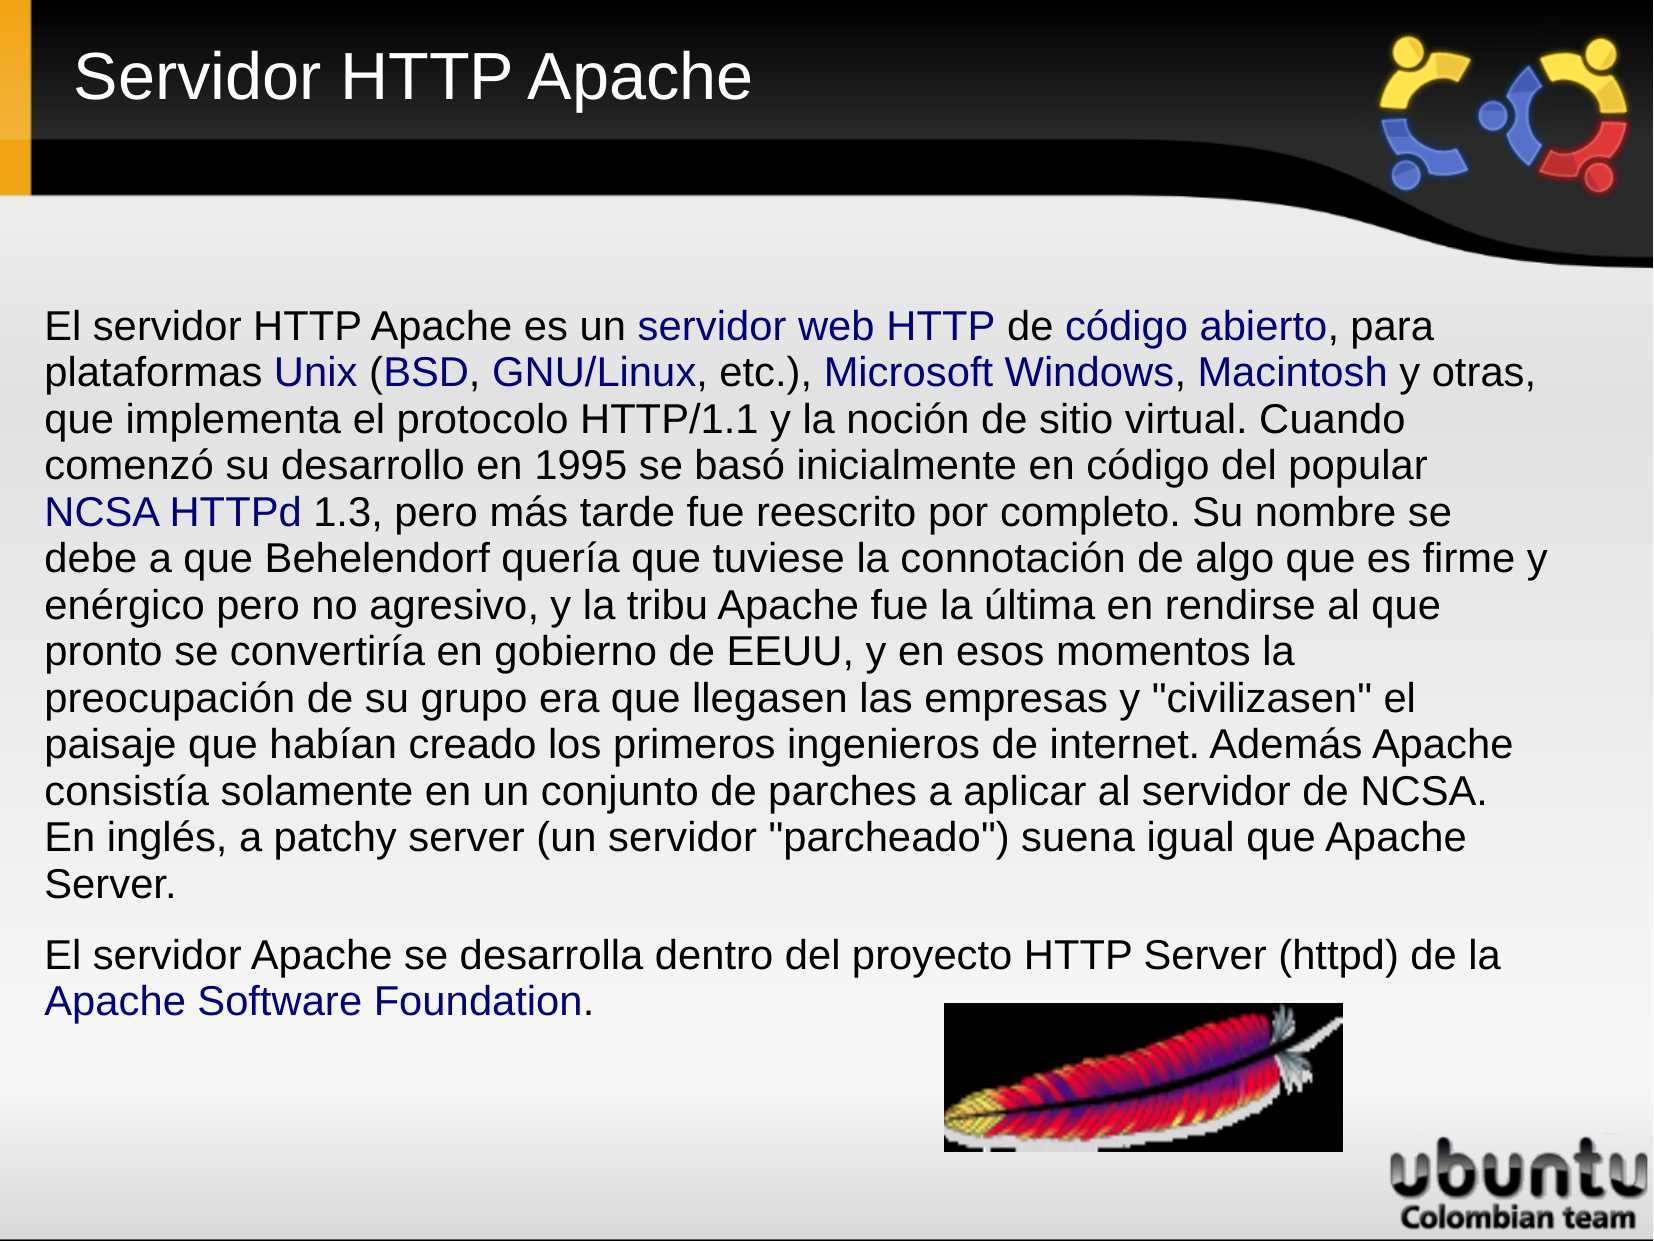

Servidor HTTP Apache
El servidor HTTP Apache es un servidor web HTTP de código abierto, para plataformas Unix (BSD, GNU/Linux, etc.), Microsoft Windows, Macintosh y otras, que implementa el protocolo HTTP/1.1 y la noción de sitio virtual. Cuando comenzó su desarrollo en 1995 se basó inicialmente en código del popular NCSA HTTPd 1.3, pero más tarde fue reescrito por completo. Su nombre se debe a que Behelendorf quería que tuviese la connotación de algo que es firme y enérgico pero no agresivo, y la tribu Apache fue la última en rendirse al que pronto se convertiría en gobierno de EEUU, y en esos momentos la preocupación de su grupo era que llegasen las empresas y "civilizasen" el paisaje que habían creado los primeros ingenieros de internet. Además Apache consistía solamente en un conjunto de parches a aplicar al servidor de NCSA. En inglés, a patchy server (un servidor "parcheado") suena igual que Apache Server.
El servidor Apache se desarrolla dentro del proyecto HTTP Server (httpd) de la Apache Software Foundation.